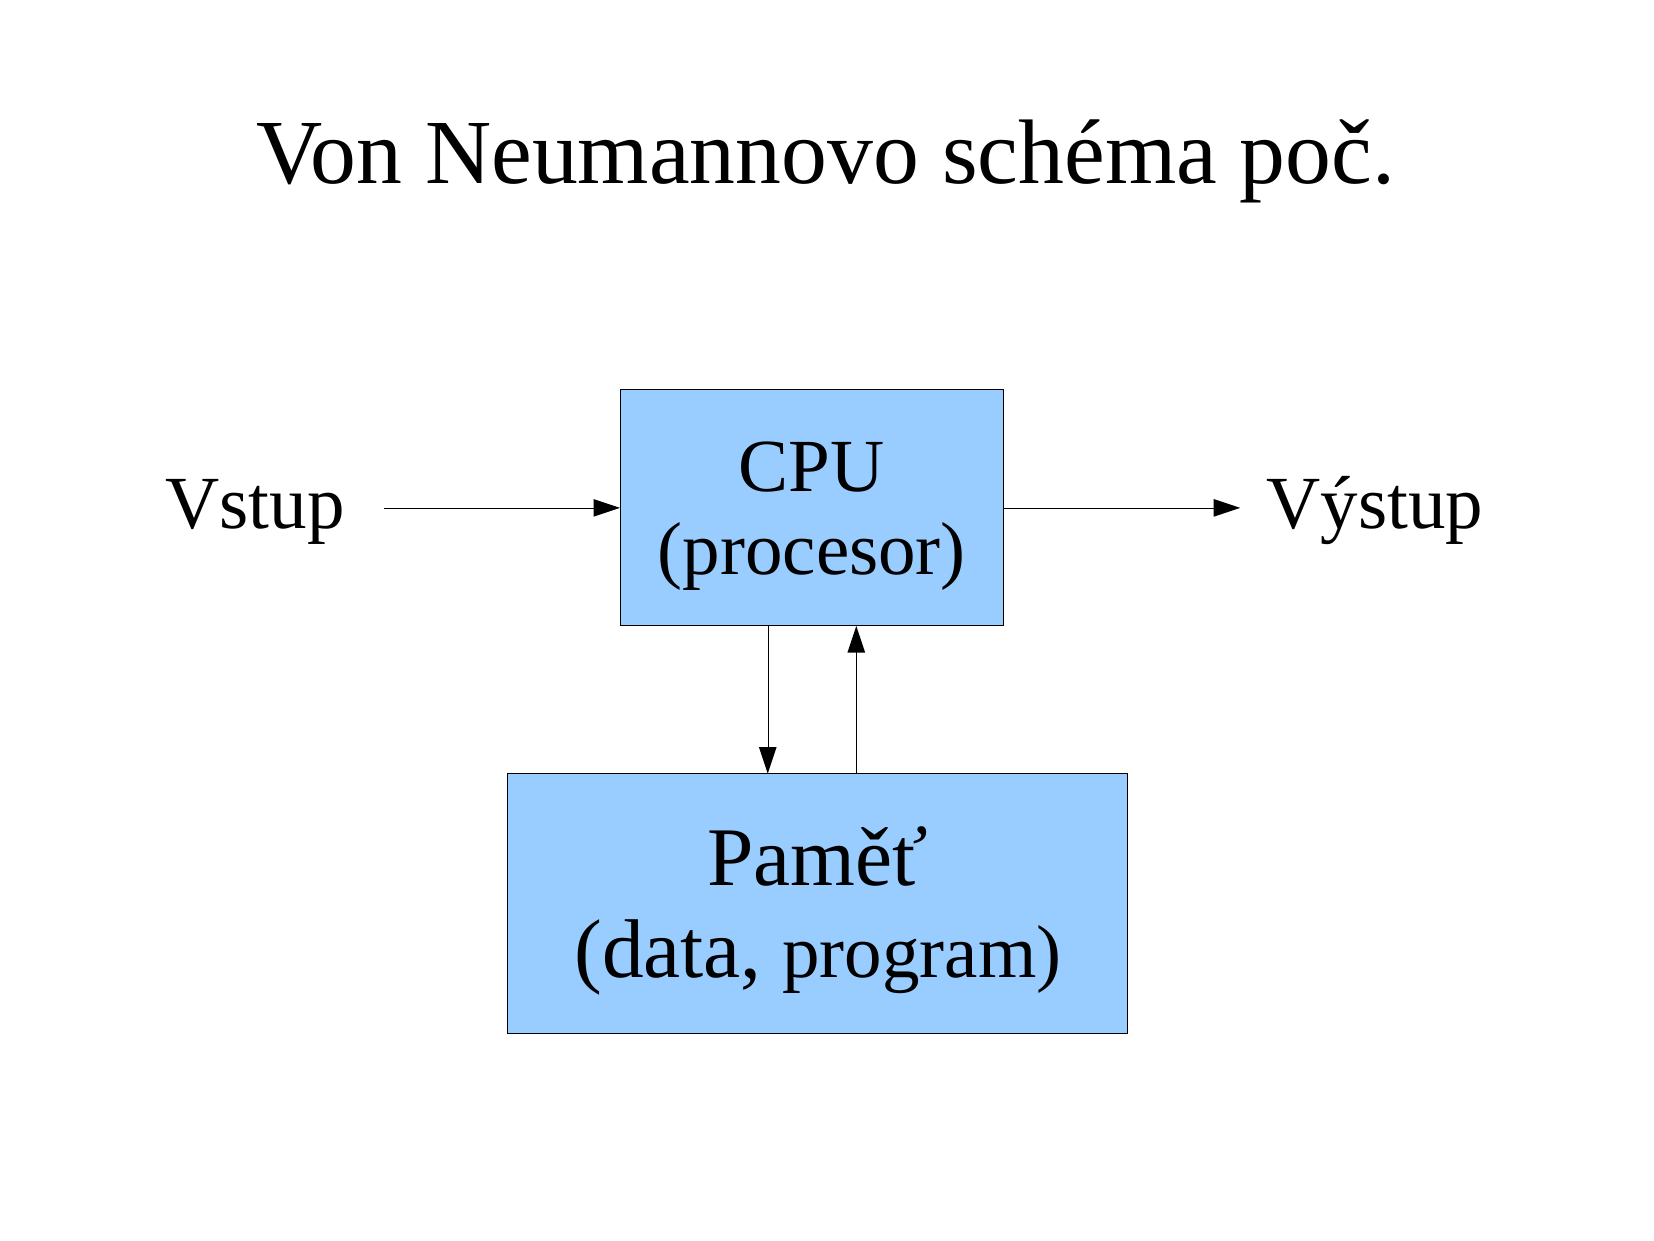

# Von Neumannovo schéma poč.
CPU
(procesor)
Vstup
Výstup
Paměť
(data, program)